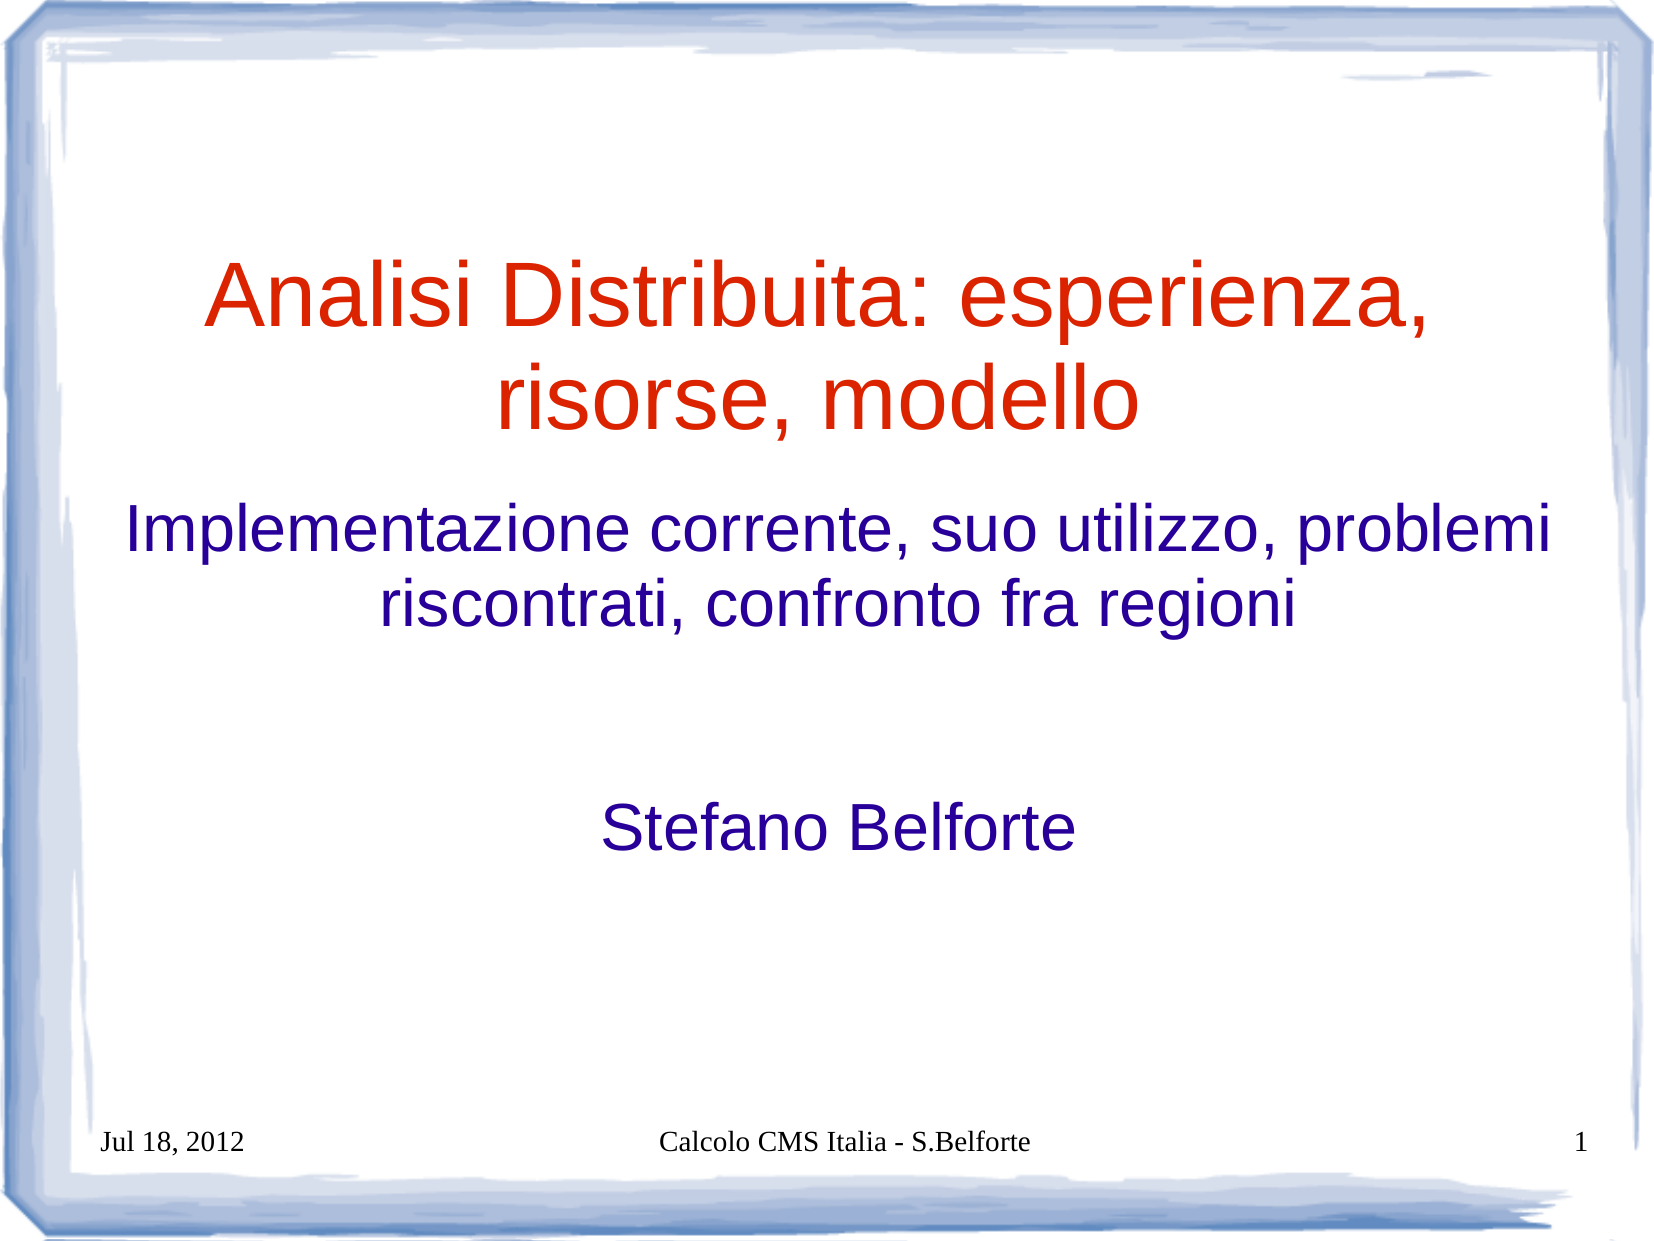

# Analisi Distribuita: esperienza, risorse, modello
Implementazione corrente, suo utilizzo, problemi riscontrati, confronto fra regioni
Stefano Belforte
Jul 18, 2012
Calcolo CMS Italia - S.Belforte
1